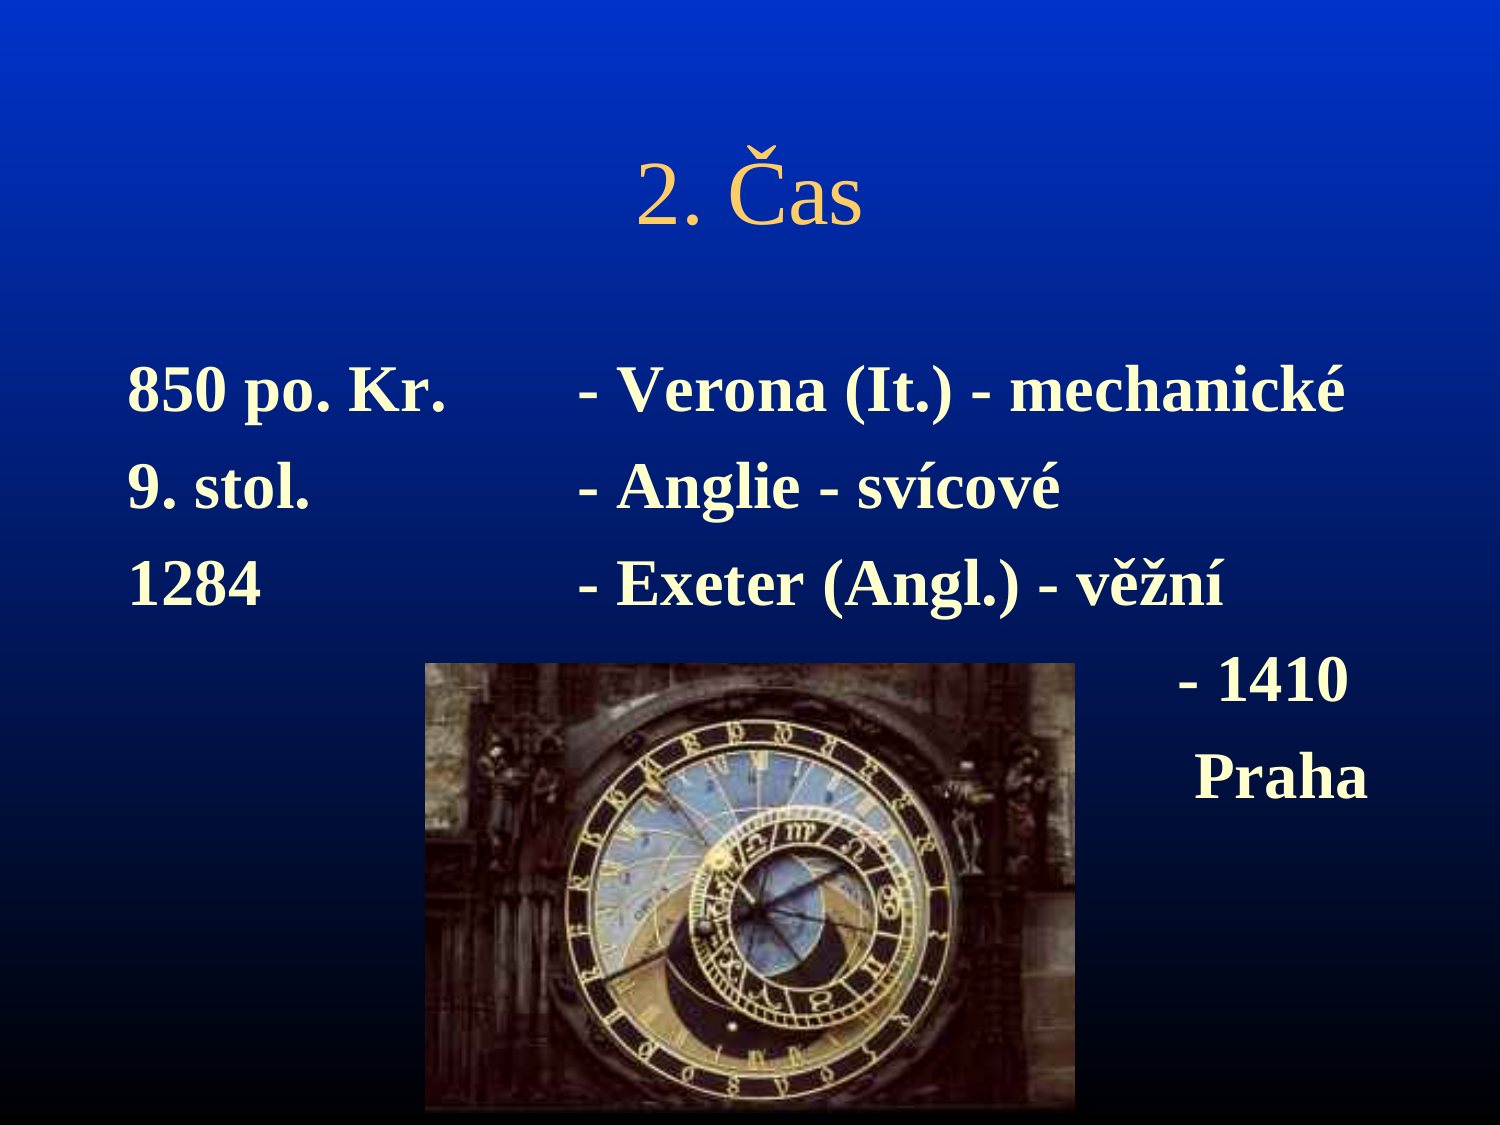

# 2. Čas
850 po. Kr. 	- Verona (It.) - mechanické
9. stol. 		- Anglie - svícové
1284			- Exeter (Angl.) - věžní
								- 1410
								 Praha
16